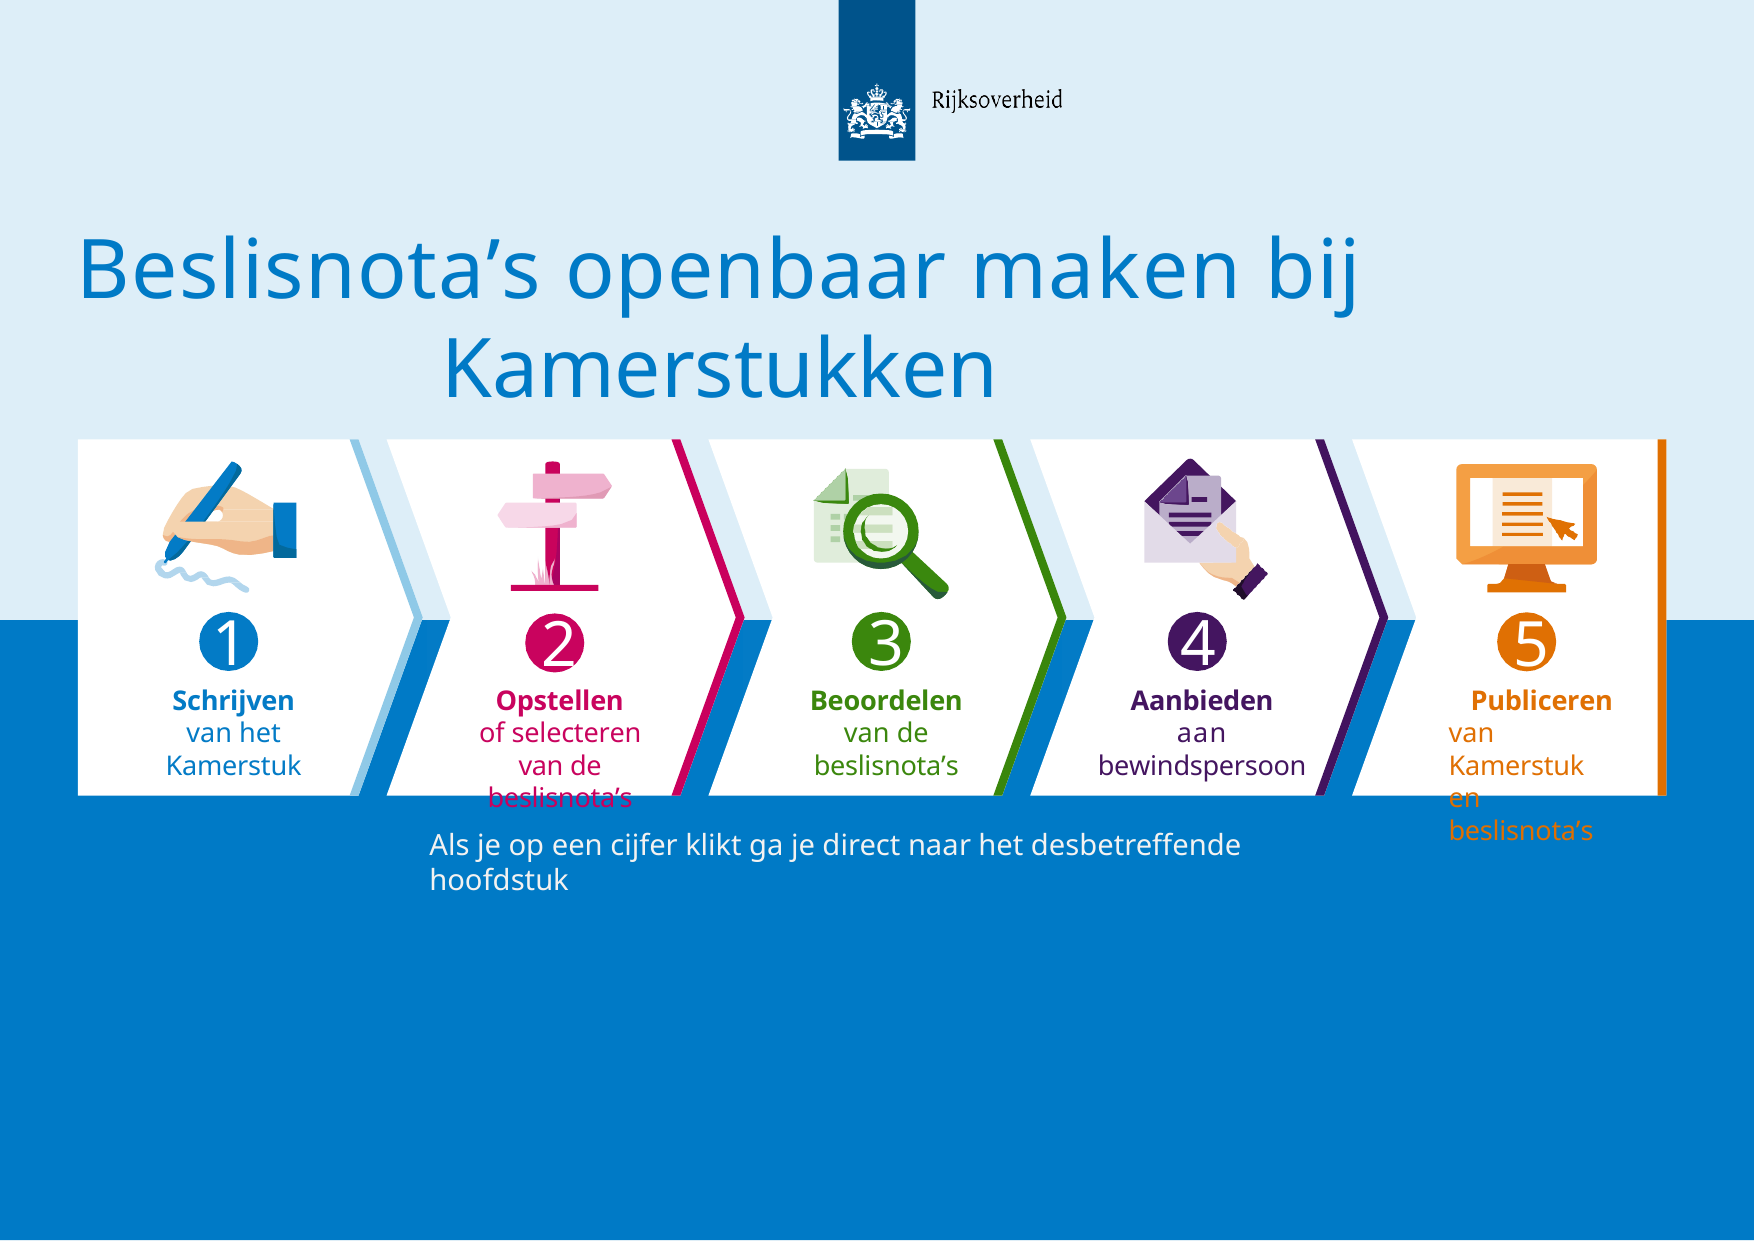

# Beslisnota’s openbaar maken bij Kamerstukken
1
3
4
5
2
Schrijven
van het Kamerstuk
Opstellen
of selecteren van de beslisnota’s
Beoordelen
van de beslisnota’s
Aanbieden
aan bewindspersoon
Publiceren van Kamerstuk en beslisnota’s
Als je op een cijfer klikt ga je direct naar het desbetreffende hoofdstuk